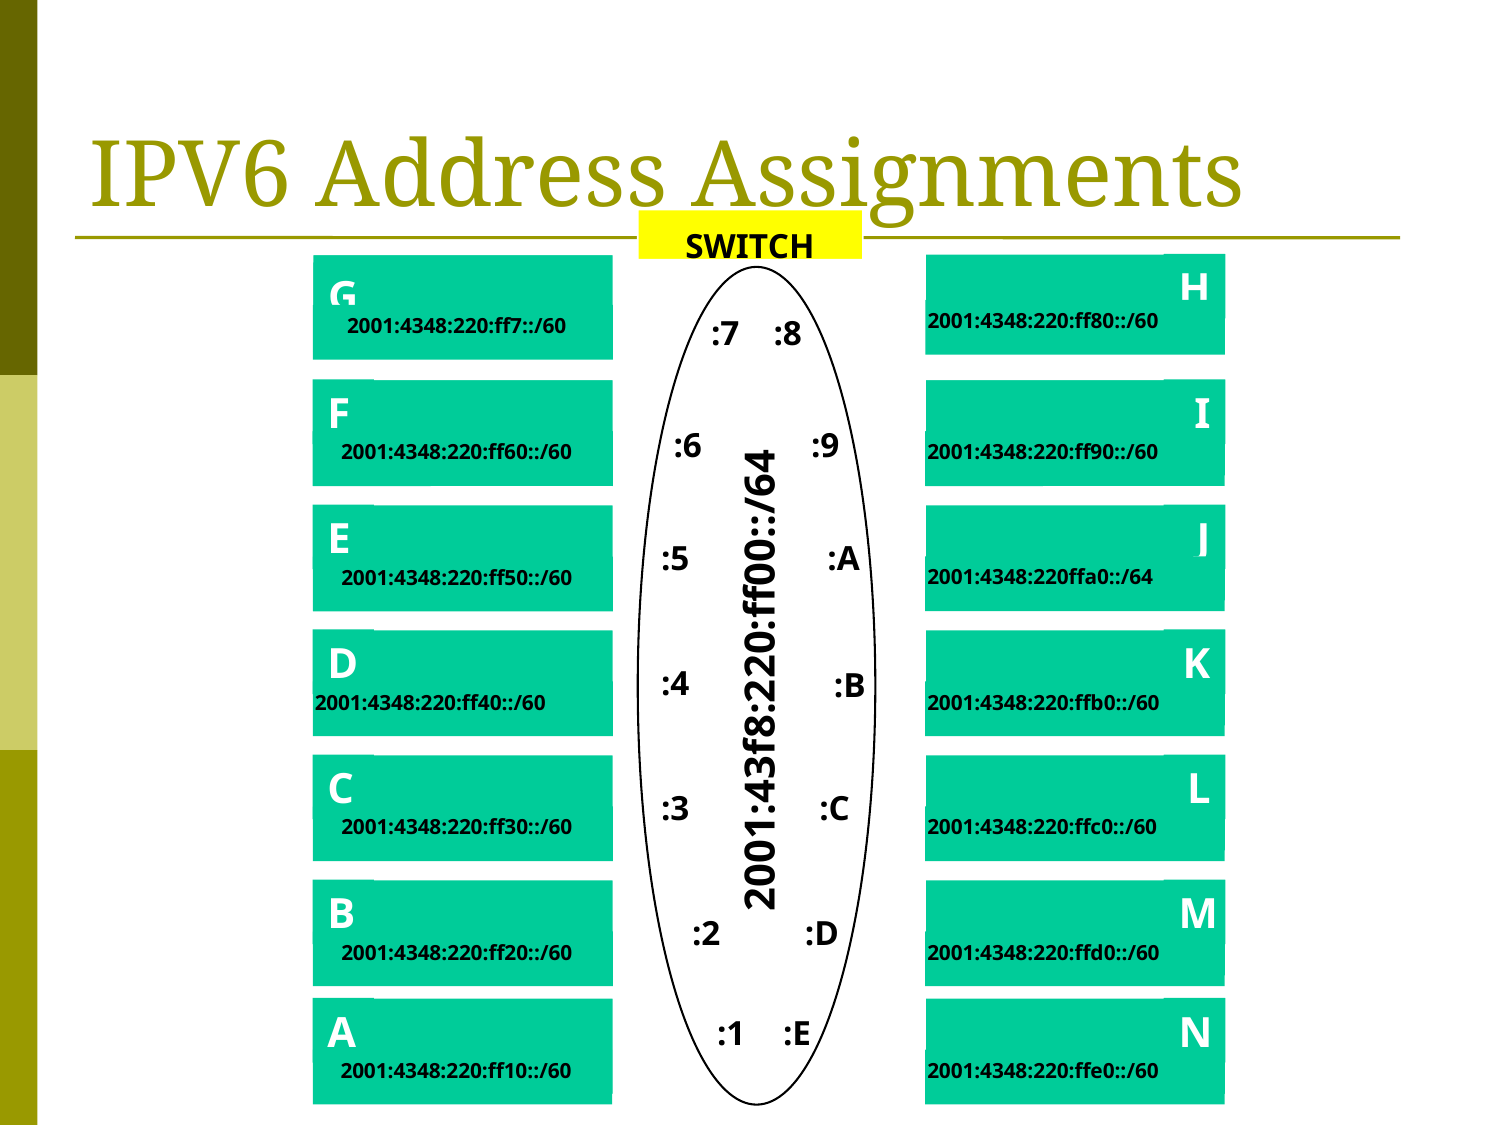

# IPV6 Address Assignments
SWITCH
H
G
2001:4348:220:ff80::/60
:7
:8
2001:4348:220:ff7::/60
F
I
:6
:9
2001:4348:220:ff60::/60
2001:4348:220:ff90::/60
E
J
:5
:A
2001:4348:220ffa0::/64
2001:4348:220:ff50::/60
2001:43f8:220:ff00::/64
D
K
:4
:B
2001:4348:220:ff40::/60
2001:4348:220:ffb0::/60
C
L
:3
:C
2001:4348:220:ff30::/60
2001:4348:220:ffc0::/60
B
M
:2
:D
2001:4348:220:ff20::/60
2001:4348:220:ffd0::/60
A
N
:1
:E
2001:4348:220:ff10::/60
2001:4348:220:ffe0::/60